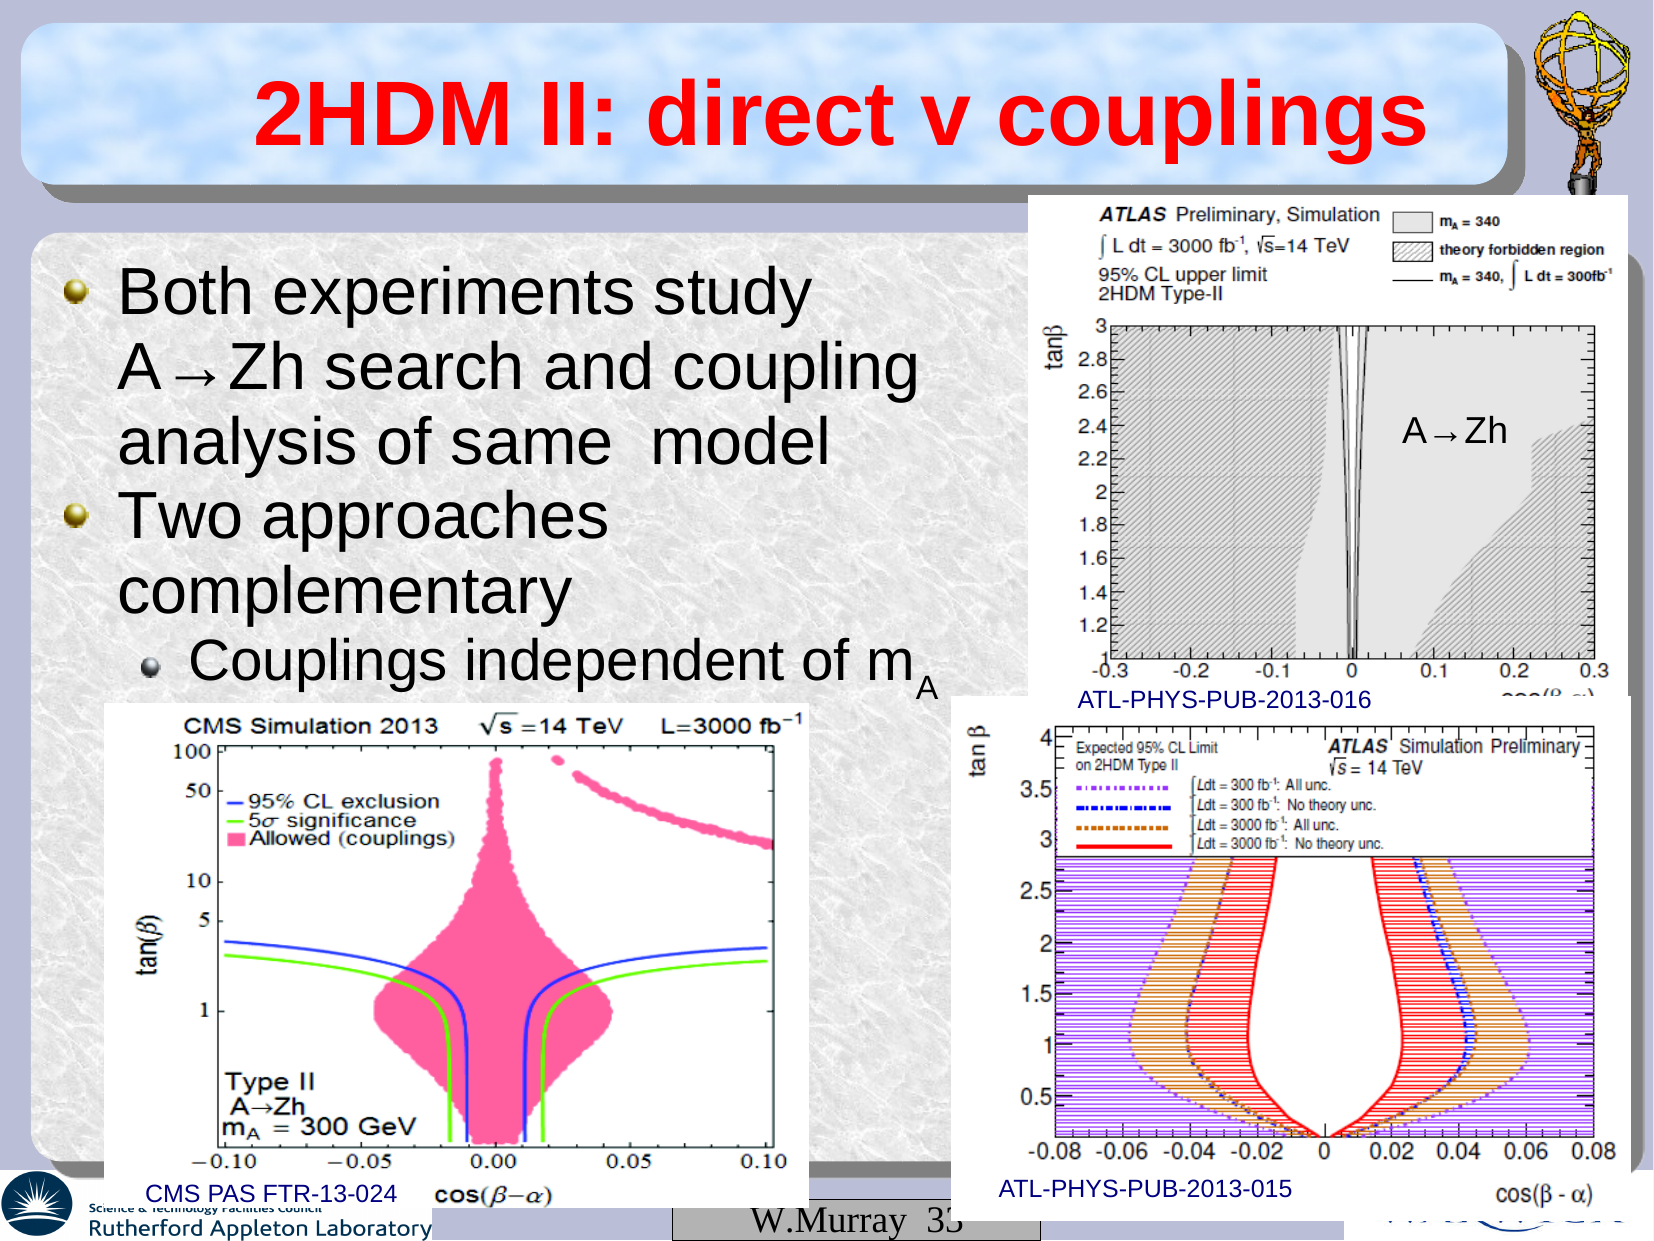

# 2HDM II: direct v couplings
Both experiments study A→Zh search and coupling analysis of same model
Two approaches complementary
Couplings independent of mA
A→Zh
ATL-PHYS-PUB-2013-016
ATL-PHYS-PUB-2013-015
CMS PAS FTR-13-024